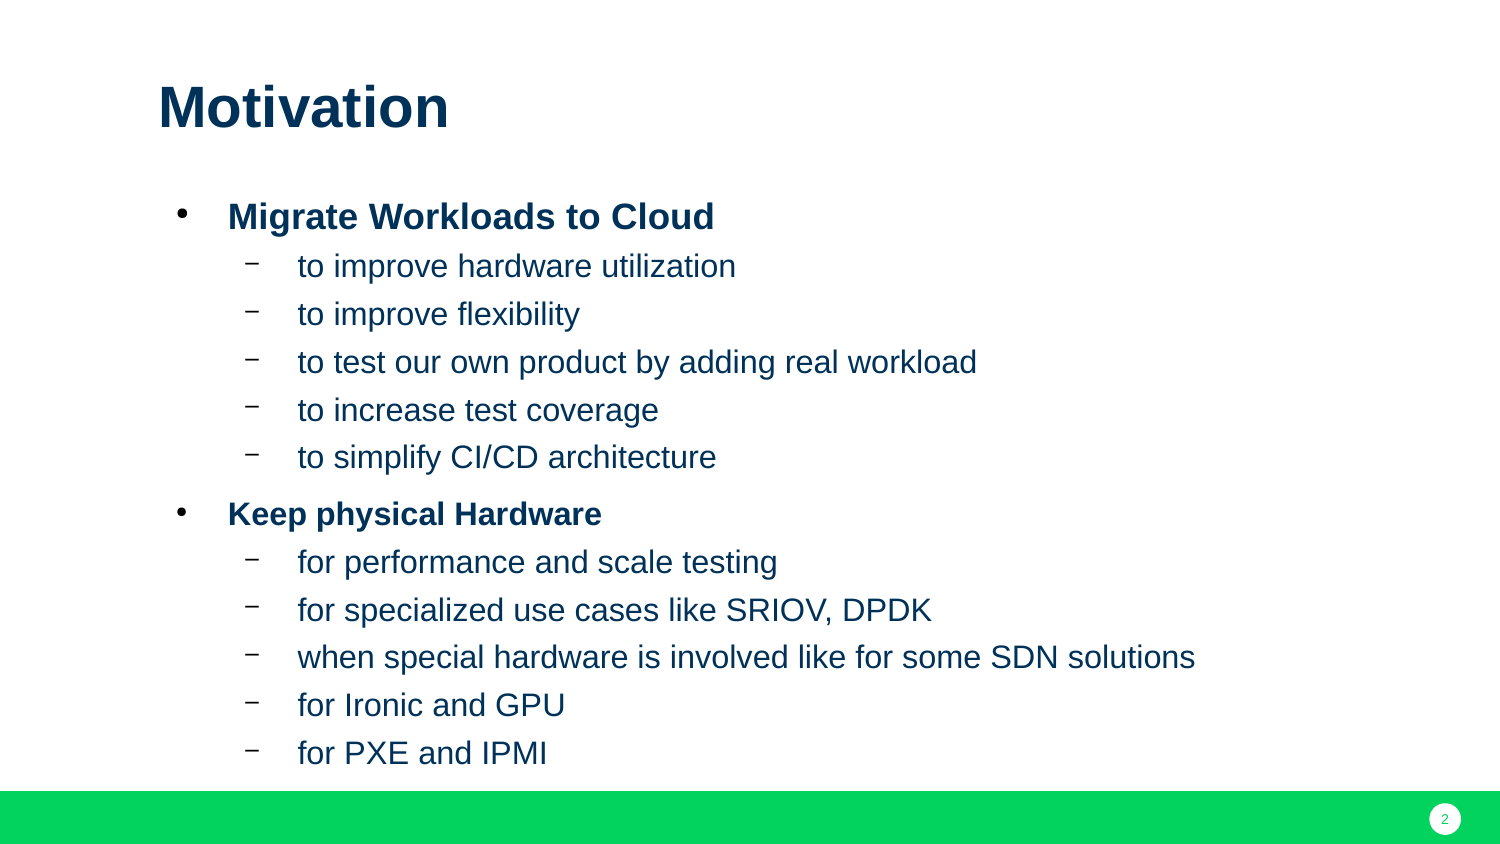

# Motivation
Migrate Workloads to Cloud
to improve hardware utilization
to improve flexibility
to test our own product by adding real workload
to increase test coverage
to simplify CI/CD architecture
Keep physical Hardware
for performance and scale testing
for specialized use cases like SRIOV, DPDK
when special hardware is involved like for some SDN solutions
for Ironic and GPU
for PXE and IPMI